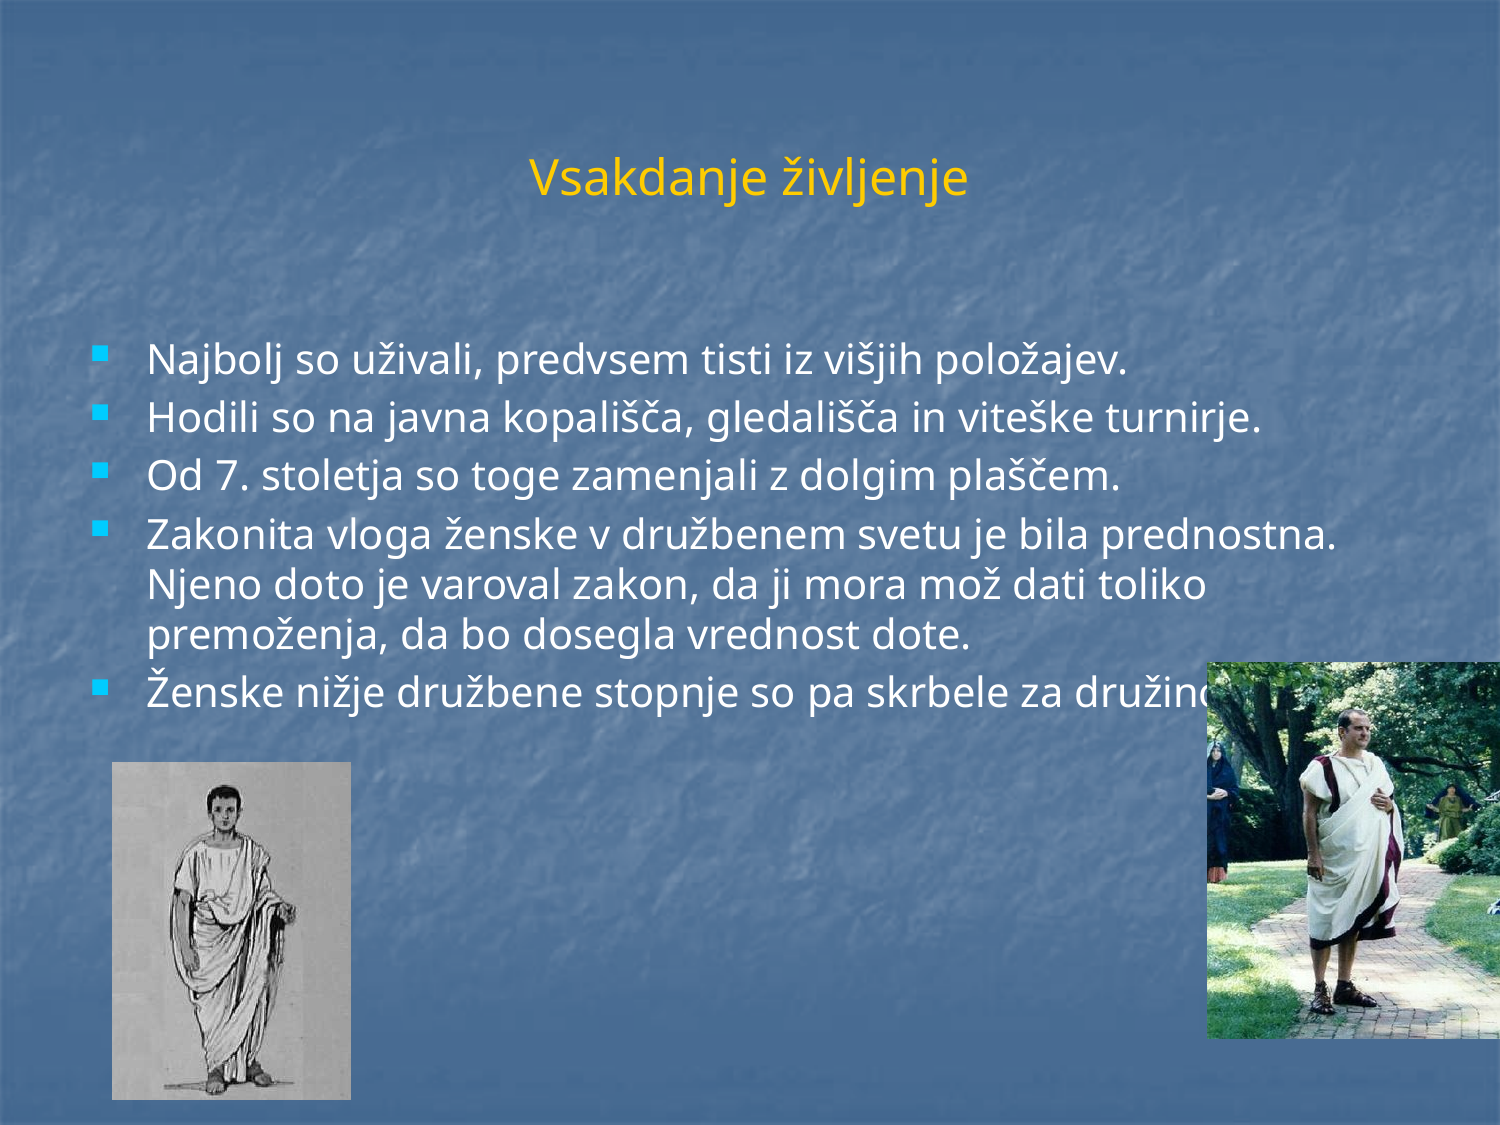

# Vsakdanje življenje
Najbolj so uživali, predvsem tisti iz višjih položajev.
Hodili so na javna kopališča, gledališča in viteške turnirje.
Od 7. stoletja so toge zamenjali z dolgim plaščem.
Zakonita vloga ženske v družbenem svetu je bila prednostna. Njeno doto je varoval zakon, da ji mora mož dati toliko premoženja, da bo dosegla vrednost dote.
Ženske nižje družbene stopnje so pa skrbele za družino.